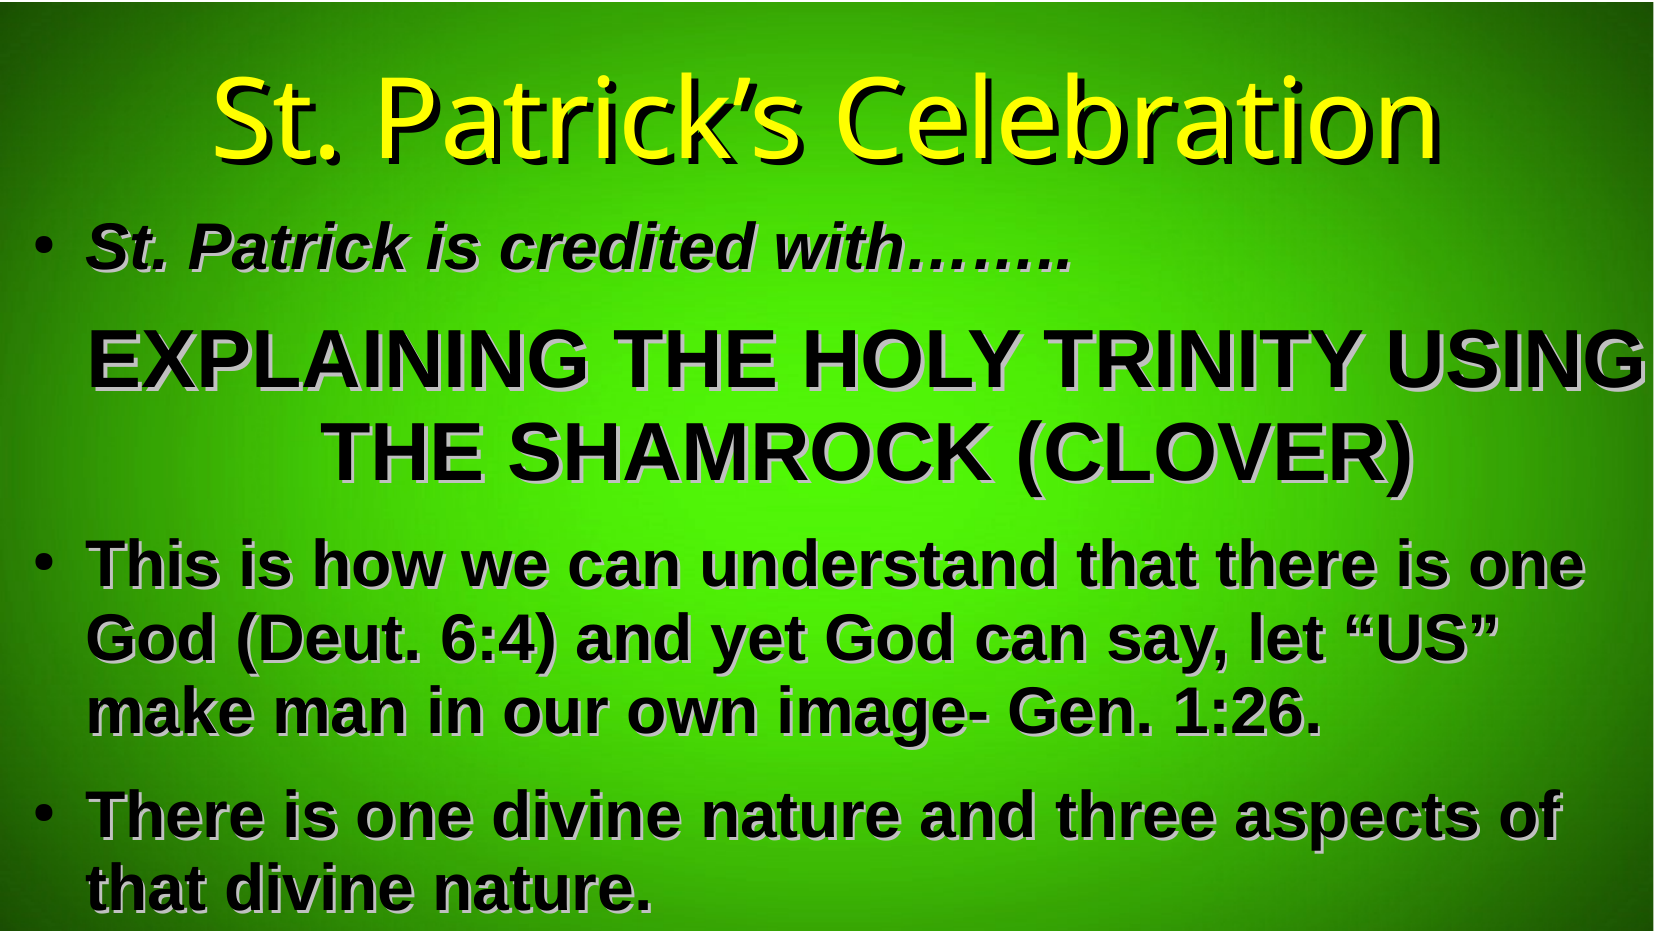

# St. Patrick’s Celebration
St. Patrick is credited with……..
EXPLAINING THE HOLY TRINITY USING THE SHAMROCK (CLOVER)
This is how we can understand that there is one God (Deut. 6:4) and yet God can say, let “US” make man in our own image- Gen. 1:26.
There is one divine nature and three aspects of that divine nature.